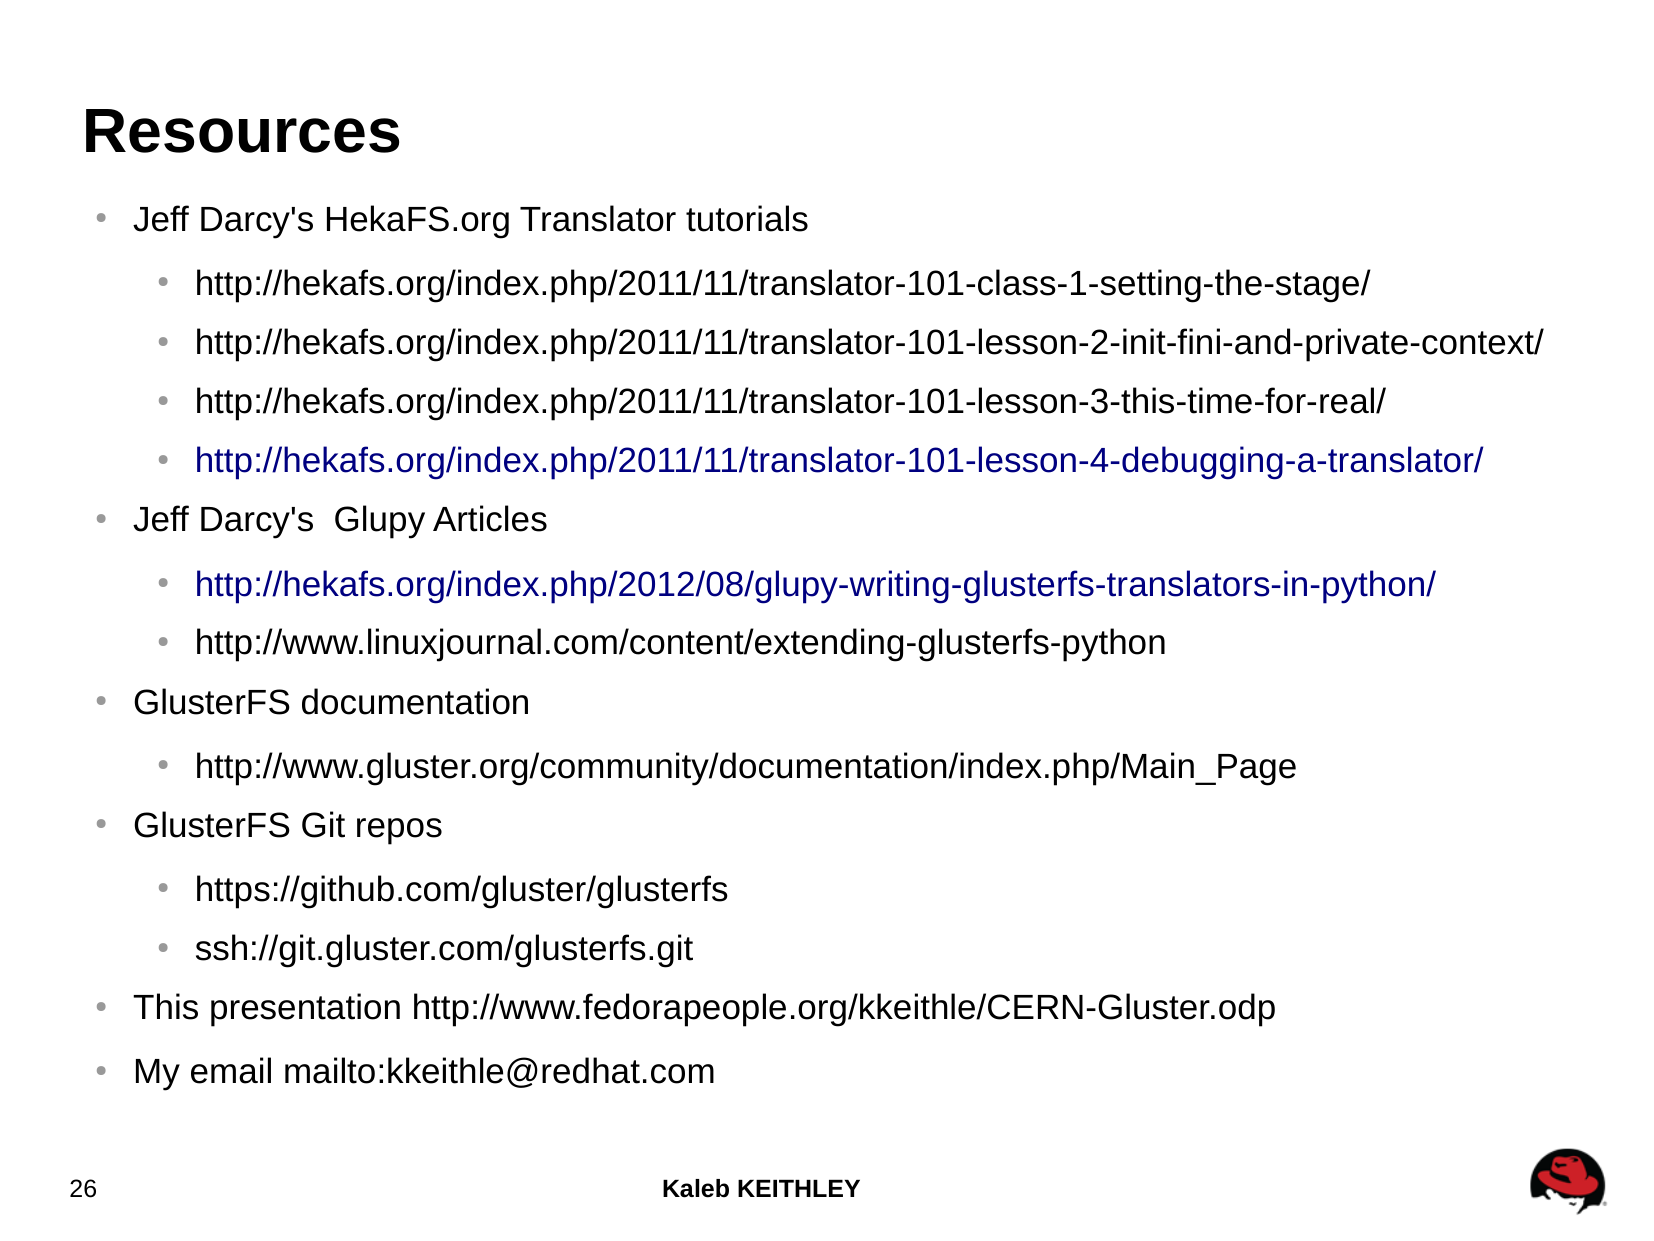

# Resources
Jeff Darcy's HekaFS.org Translator tutorials
http://hekafs.org/index.php/2011/11/translator-101-class-1-setting-the-stage/
http://hekafs.org/index.php/2011/11/translator-101-lesson-2-init-fini-and-private-context/
http://hekafs.org/index.php/2011/11/translator-101-lesson-3-this-time-for-real/
http://hekafs.org/index.php/2011/11/translator-101-lesson-4-debugging-a-translator/
Jeff Darcy's Glupy Articles
http://hekafs.org/index.php/2012/08/glupy-writing-glusterfs-translators-in-python/
http://www.linuxjournal.com/content/extending-glusterfs-python
GlusterFS documentation
http://www.gluster.org/community/documentation/index.php/Main_Page
GlusterFS Git repos
https://github.com/gluster/glusterfs
ssh://git.gluster.com/glusterfs.git
This presentation http://www.fedorapeople.org/kkeithle/CERN-Gluster.odp
My email mailto:kkeithle@redhat.com